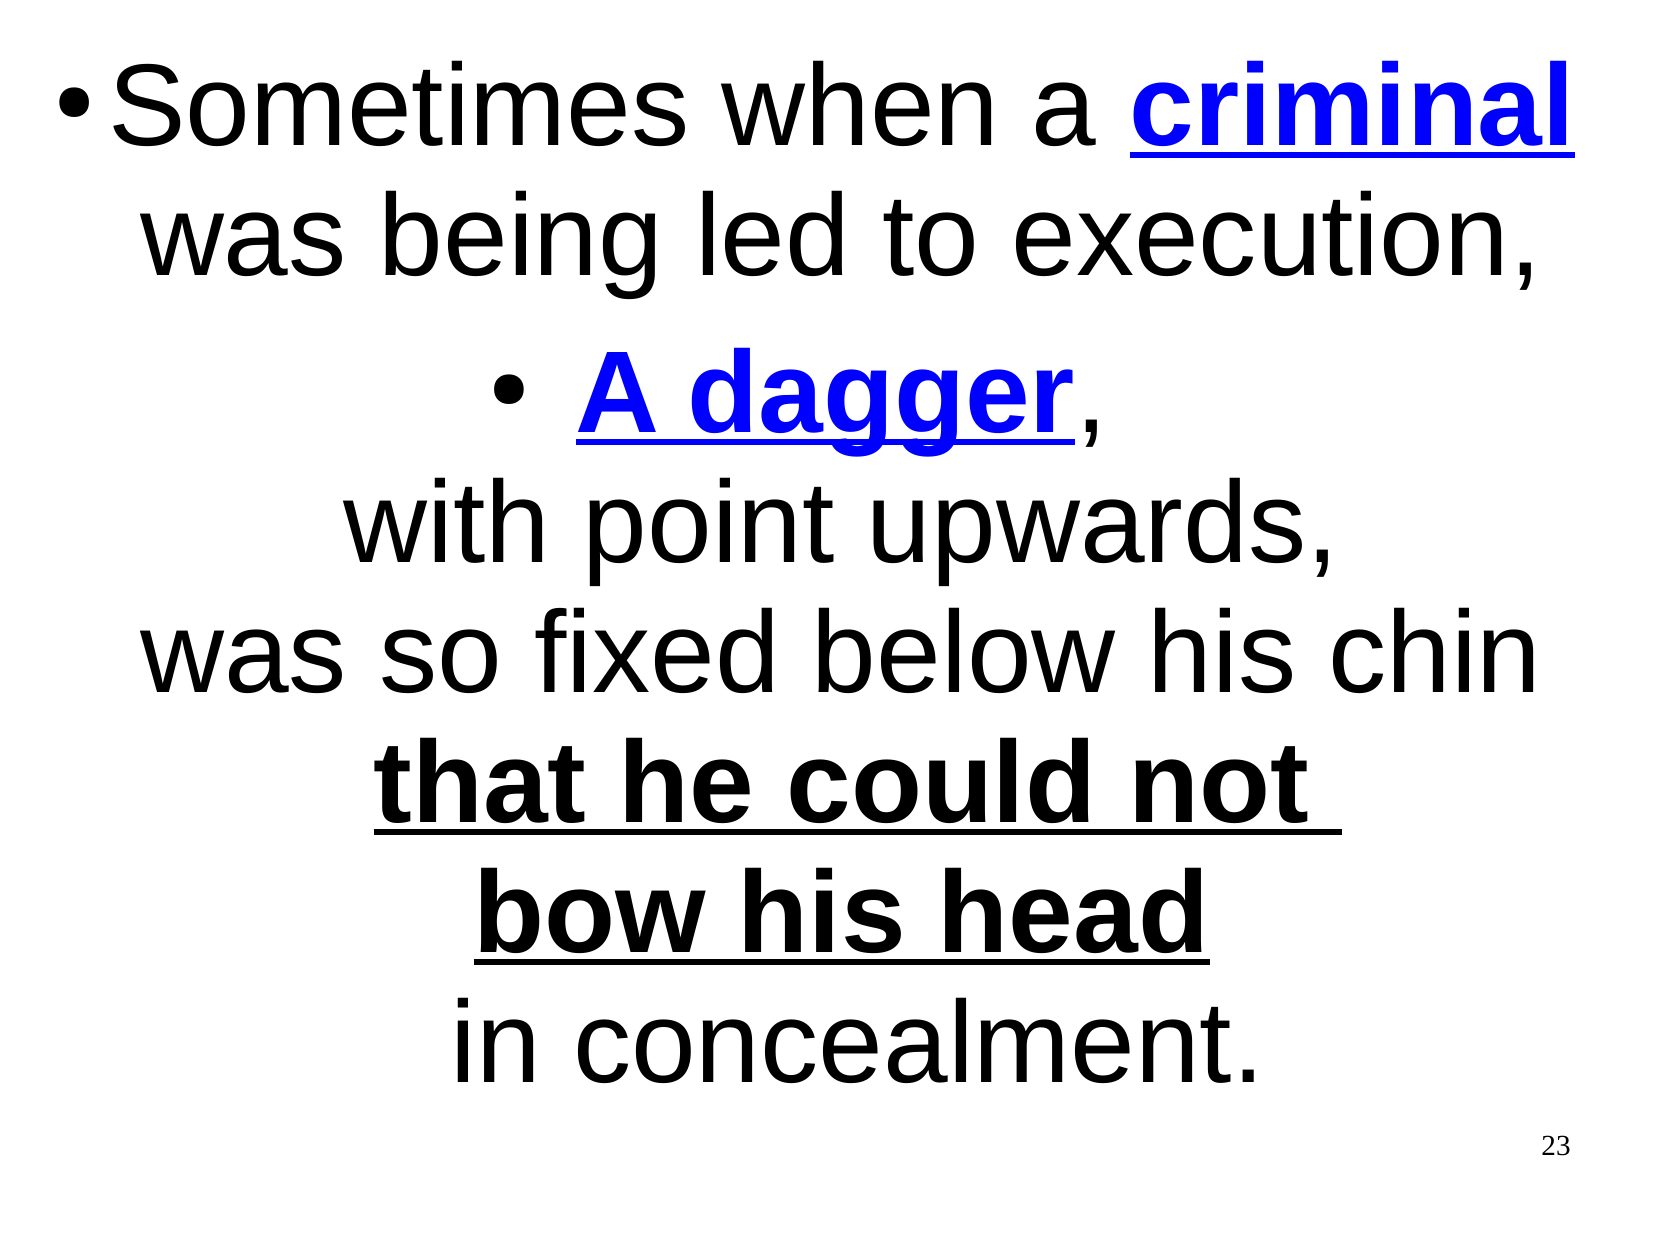

# Sometimes when a criminal was being led to execution,
A dagger,
with point upwards,
was so fixed below his chin
that he could not
bow his head
in concealment.
23